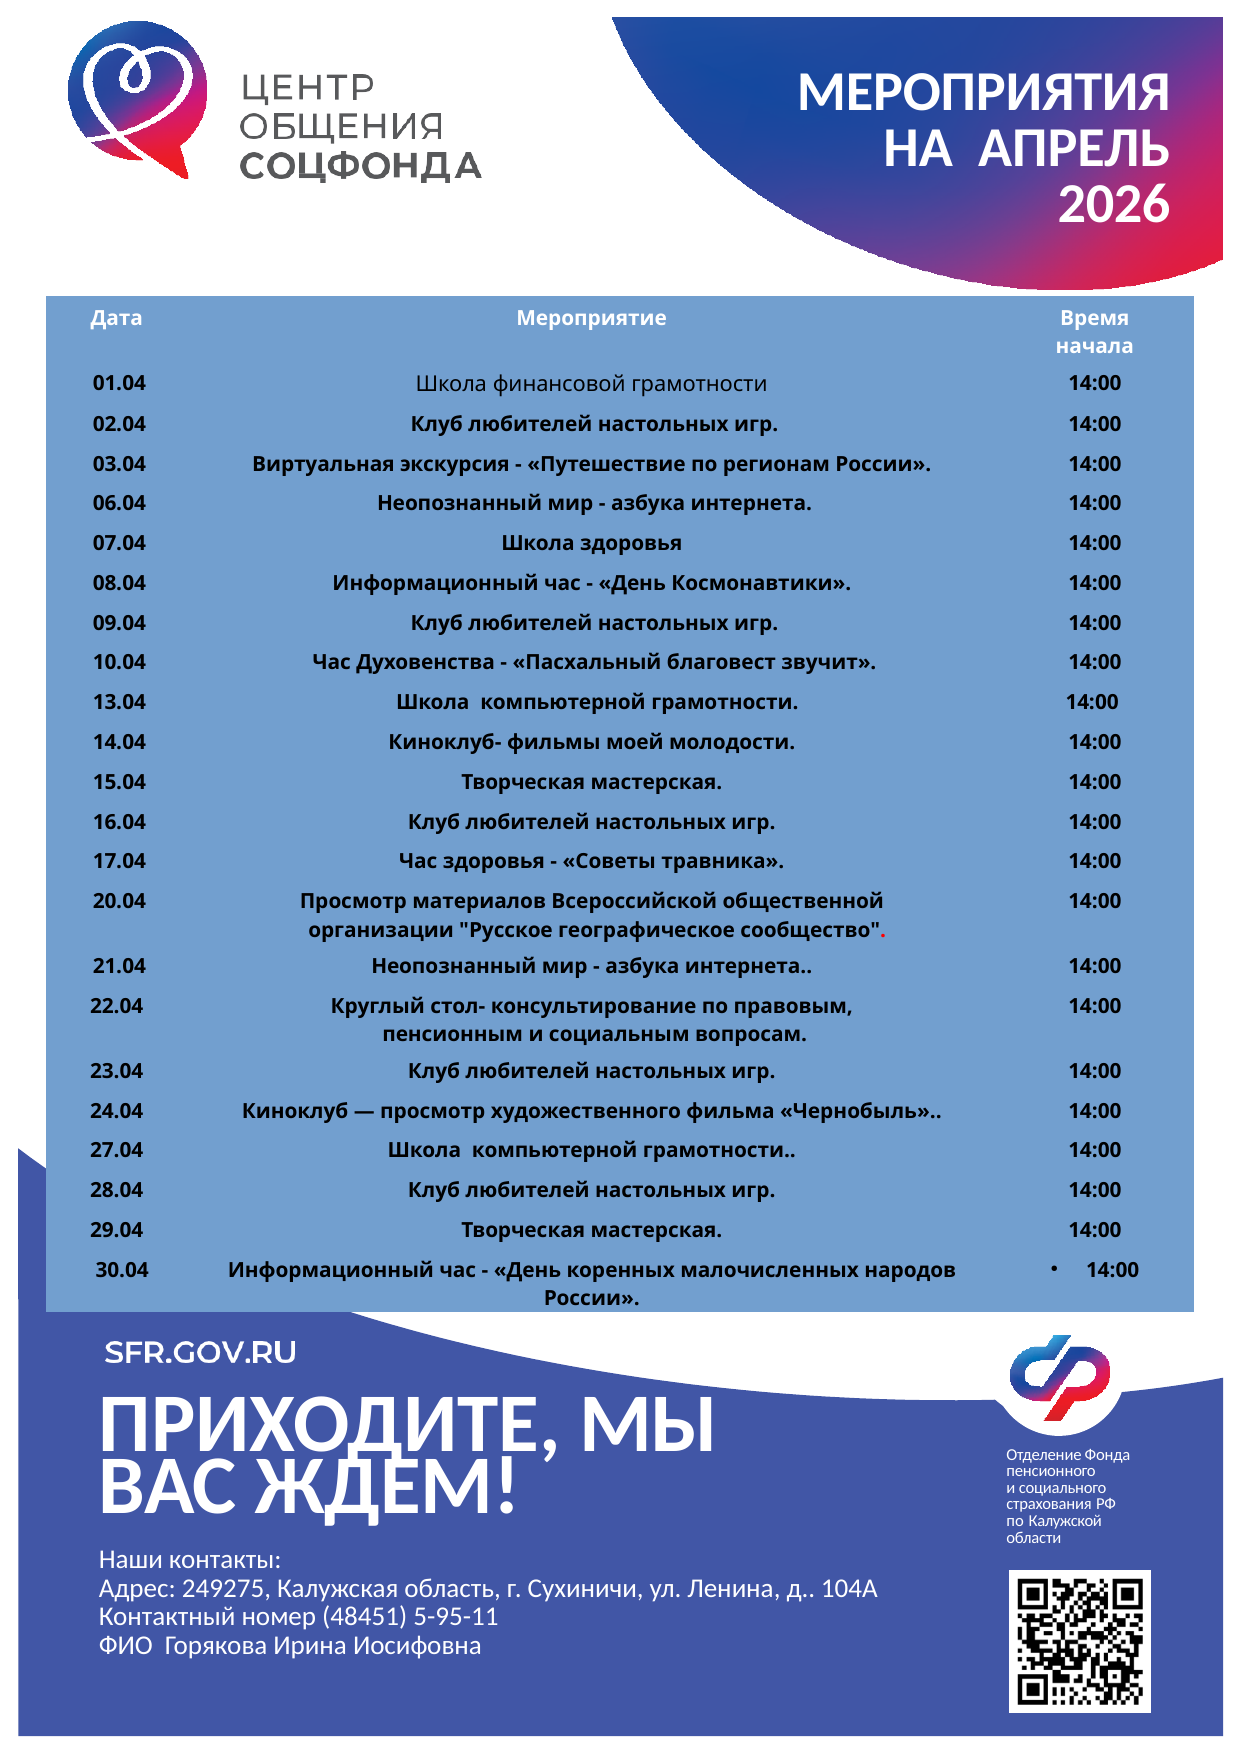

МЕРОПРИЯТИЯ НА АПРЕЛЬ
2026
| Дата | Мероприятие | Время начала |
| --- | --- | --- |
| 01.04 | Школа финансовой грамотности | 14:00 |
| 02.04 | Клуб любителей настольных игр. | 14:00 |
| 03.04 | Виртуальная экскурсия - «Путешествие по регионам России». | 14:00 |
| 06.04 | Неопознанный мир - азбука интернета. | 14:00 |
| 07.04 | Школа здоровья | 14:00 |
| 08.04 | Информационный час - «День Космонавтики». | 14:00 |
| 09.04 | Клуб любителей настольных игр. | 14:00 |
| 10.04 | Час Духовенства - «Пасхальный благовест звучит». | 14:00 |
| 13.04 | Школа компьютерной грамотности. | 14:00 |
| 14.04 | Киноклуб- фильмы моей молодости. | 14:00 |
| 15.04 | Творческая мастерская. | 14:00 |
| 16.04 | Клуб любителей настольных игр. | 14:00 |
| 17.04 | Час здоровья - «Советы травника». | 14:00 |
| 20.04 | Просмотр материалов Всероссийской общественной организации "Русское географическое сообщество". | 14:00 |
| 21.04 | Неопознанный мир - азбука интернета.. | 14:00 |
| 22.04 | Круглый стол- консультирование по правовым, пенсионным и социальным вопросам. | 14:00 |
| 23.04 | Клуб любителей настольных игр. | 14:00 |
| 24.04 | Киноклуб — просмотр художественного фильма «Чернобыль».. | 14:00 |
| 27.04 | Школа компьютерной грамотности.. | 14:00 |
| 28.04 | Клуб любителей настольных игр. | 14:00 |
| 29.04 | Творческая мастерская. | 14:00 |
| 30.04 | Информационный час - «День коренных малочисленных народов России». | 14:00 |
ПРИХОДИТЕ, МЫ ВАС ЖДЕМ!
Наши контакты:
Адрес: 249275, Калужская область, г. Сухиничи, ул. Ленина, д.. 104А
Контактный номер (48451) 5-95-11
ФИО Горякова Ирина Иосифовна
Отделение Фонда пенсионного
и социального страхования РФ
по Калужской области